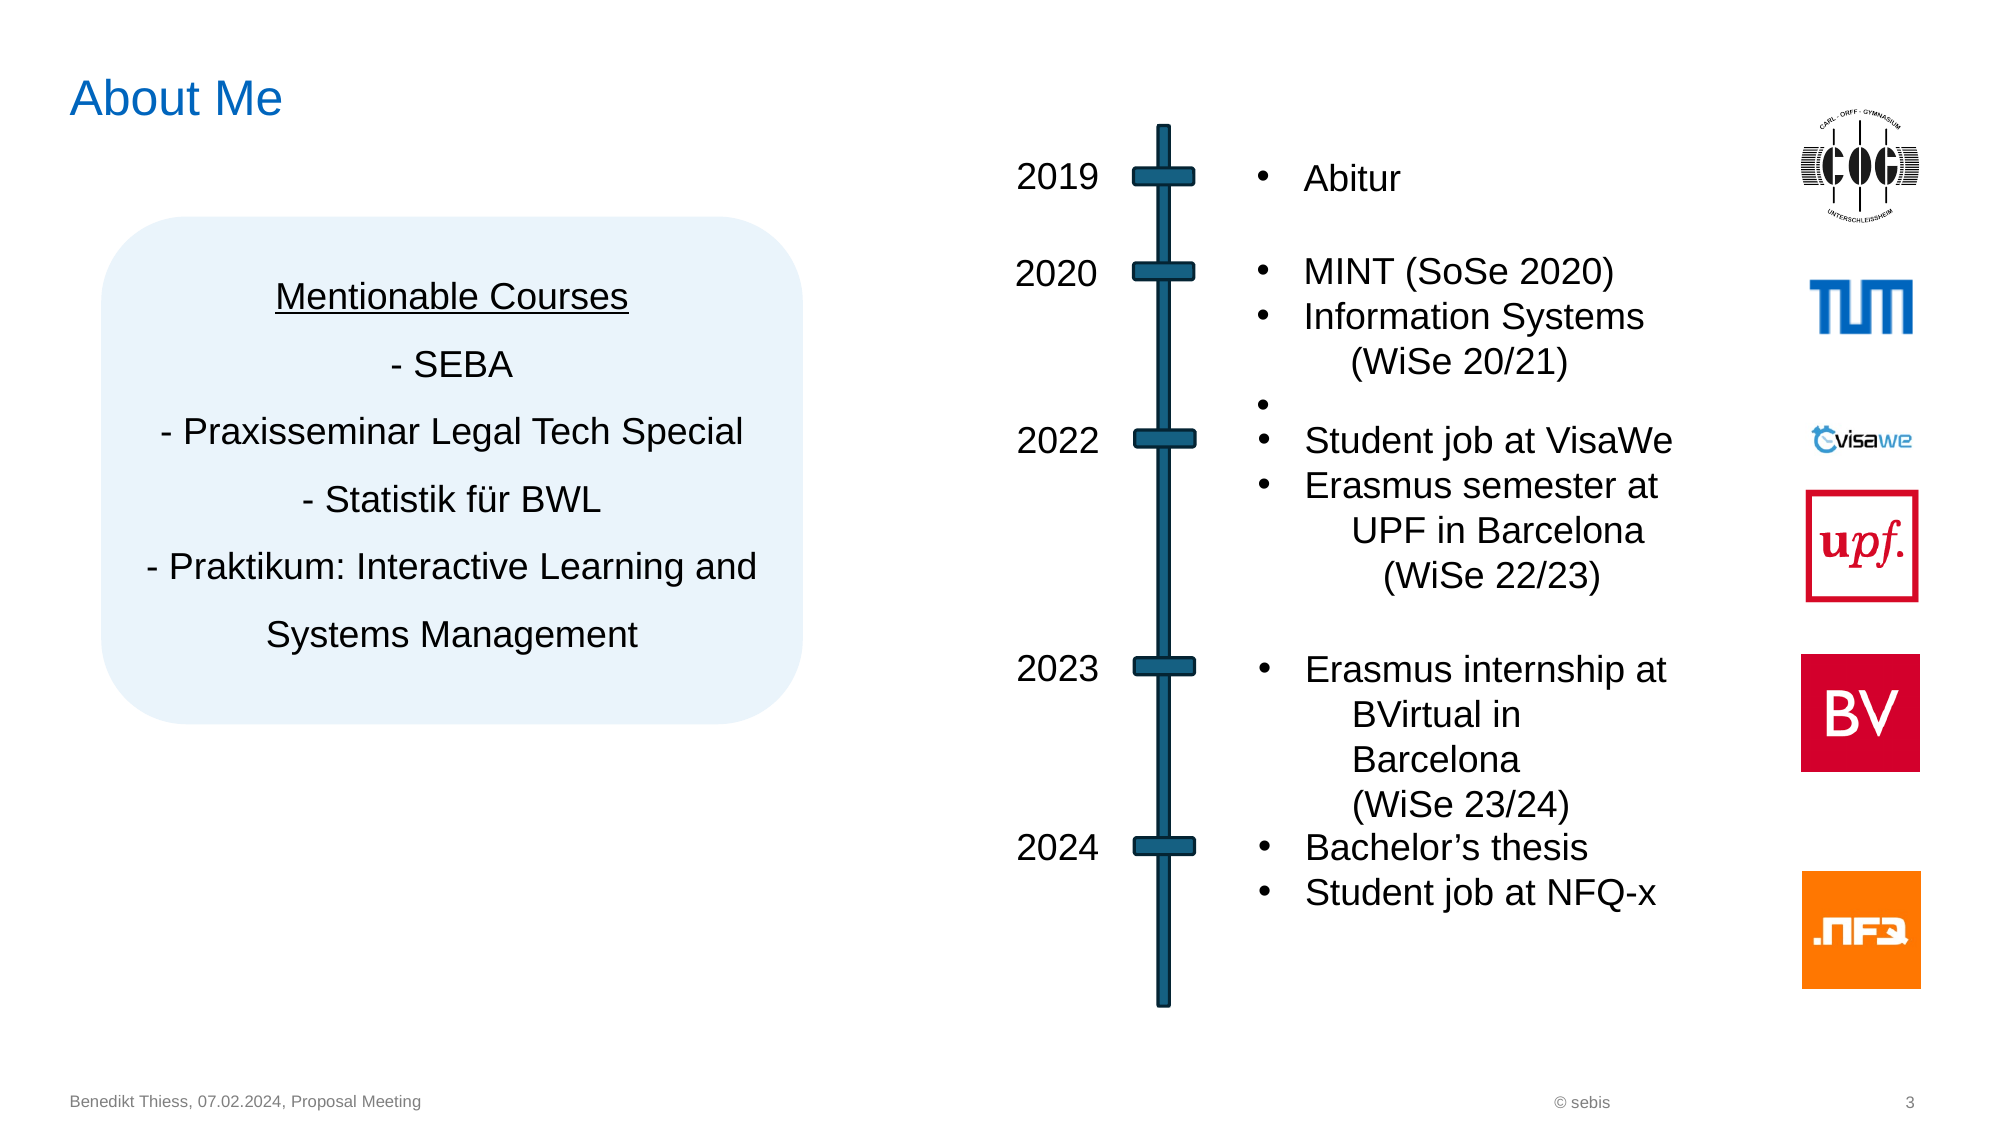

# About Me
2019
Abitur
Mentionable Courses
- SEBA
- Praxisseminar Legal Tech Special
- Statistik für BWL
- Praktikum: Interactive Learning and Systems Management
MINT (SoSe 2020)
Information Systems (WiSe 20/21)
2020
2022
Student job at VisaWe
Erasmus semester at UPF in Barcelona (WiSe 22/23)
2023
Erasmus internship at BVirtual in Barcelona (WiSe 23/24)
Bachelor’s thesis
Student job at NFQ-x
2024
Benedikt Thiess, 07.02.2024, Proposal Meeting
© sebis